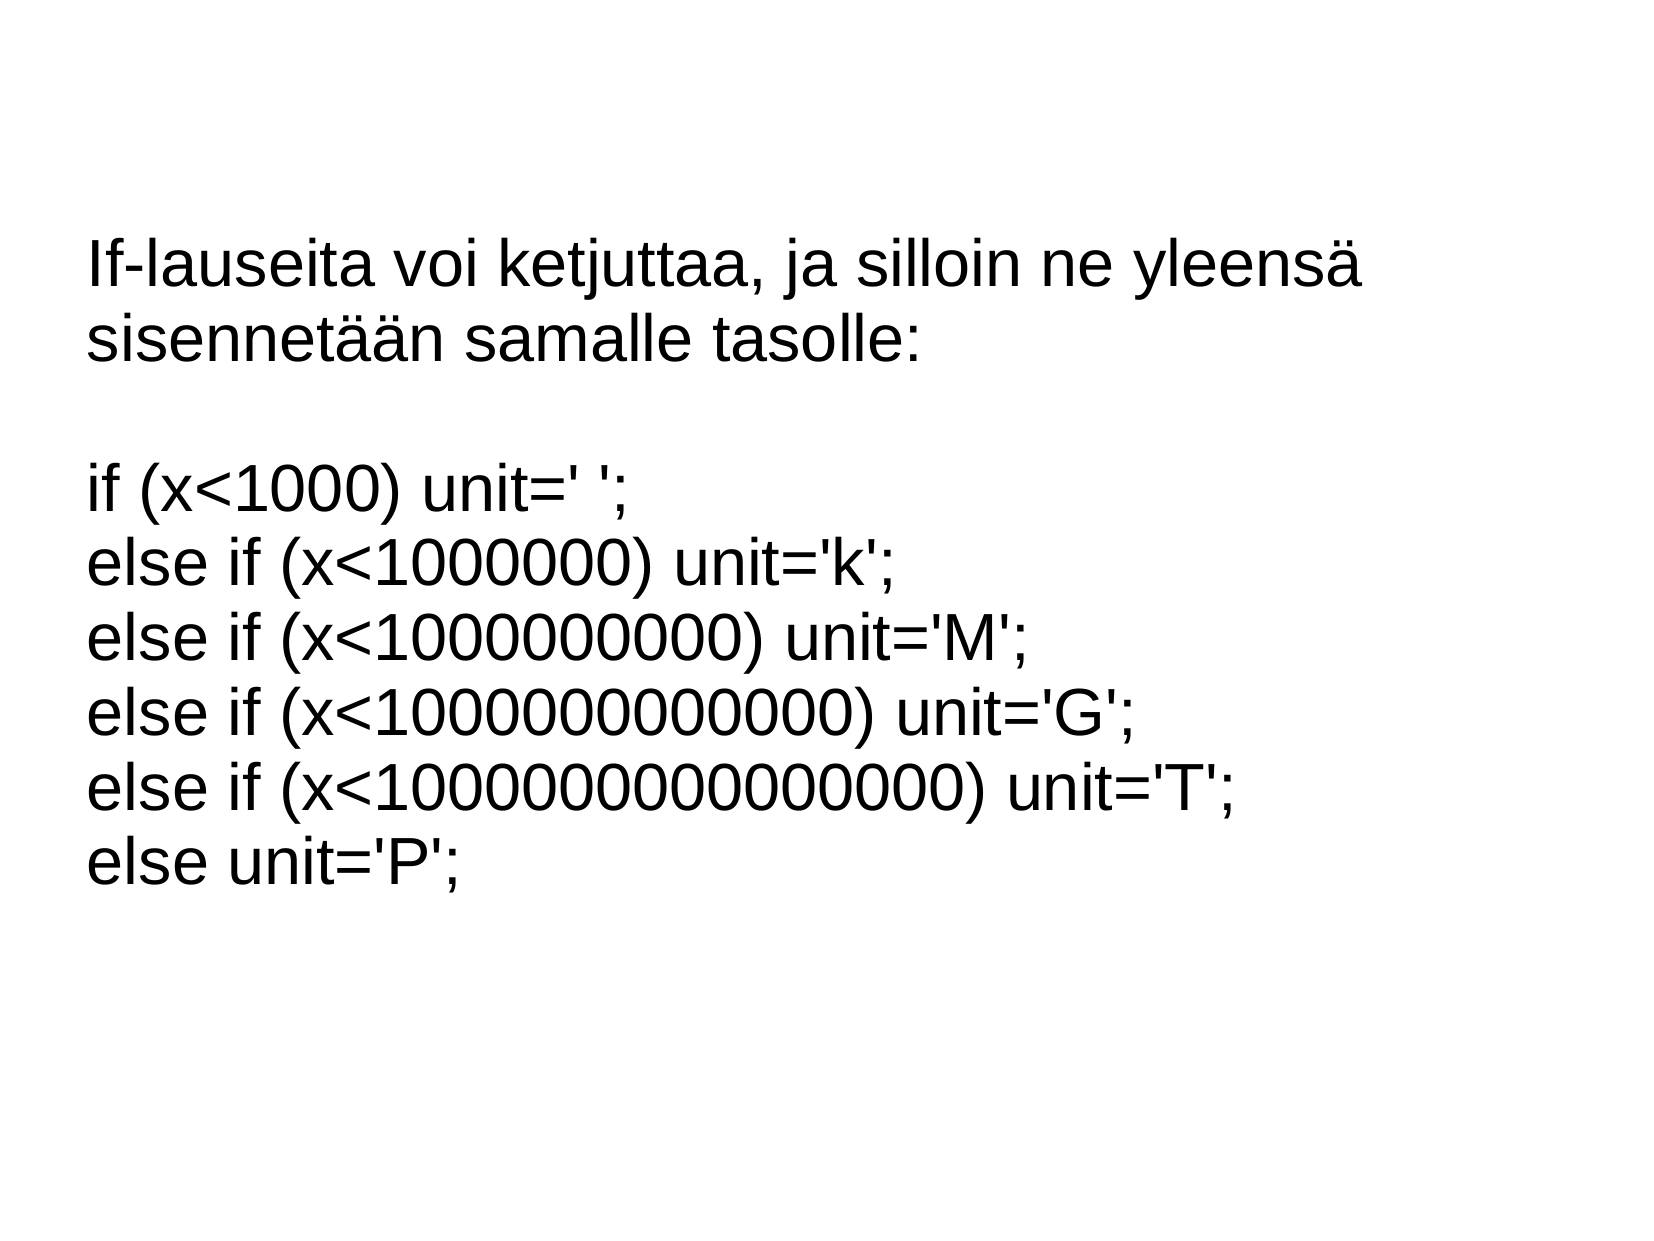

If-lauseita voi ketjuttaa, ja silloin ne yleensä sisennetään samalle tasolle:
if (x<1000) unit=' ';
else if (x<1000000) unit='k';
else if (x<1000000000) unit='M';
else if (x<1000000000000) unit='G';
else if (x<1000000000000000) unit='T';
else unit='P';